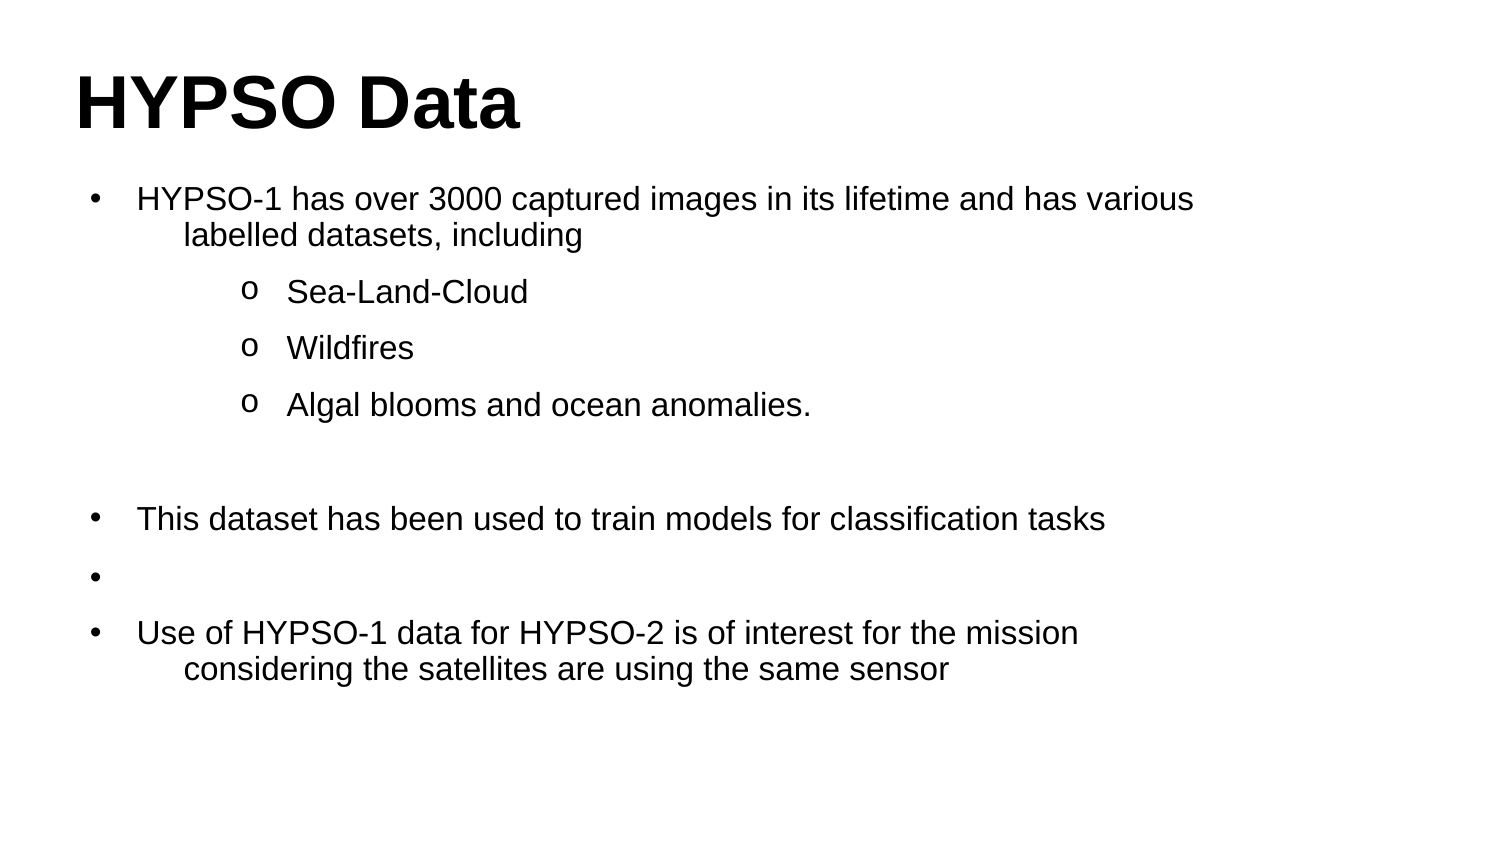

# HYPSO Data
HYPSO-1 has over 3000 captured images in its lifetime and has various labelled datasets, including
Sea-Land-Cloud
Wildfires
Algal blooms and ocean anomalies.
This dataset has been used to train models for classification tasks
Use of HYPSO-1 data for HYPSO-2 is of interest for the mission considering the satellites are using the same sensor